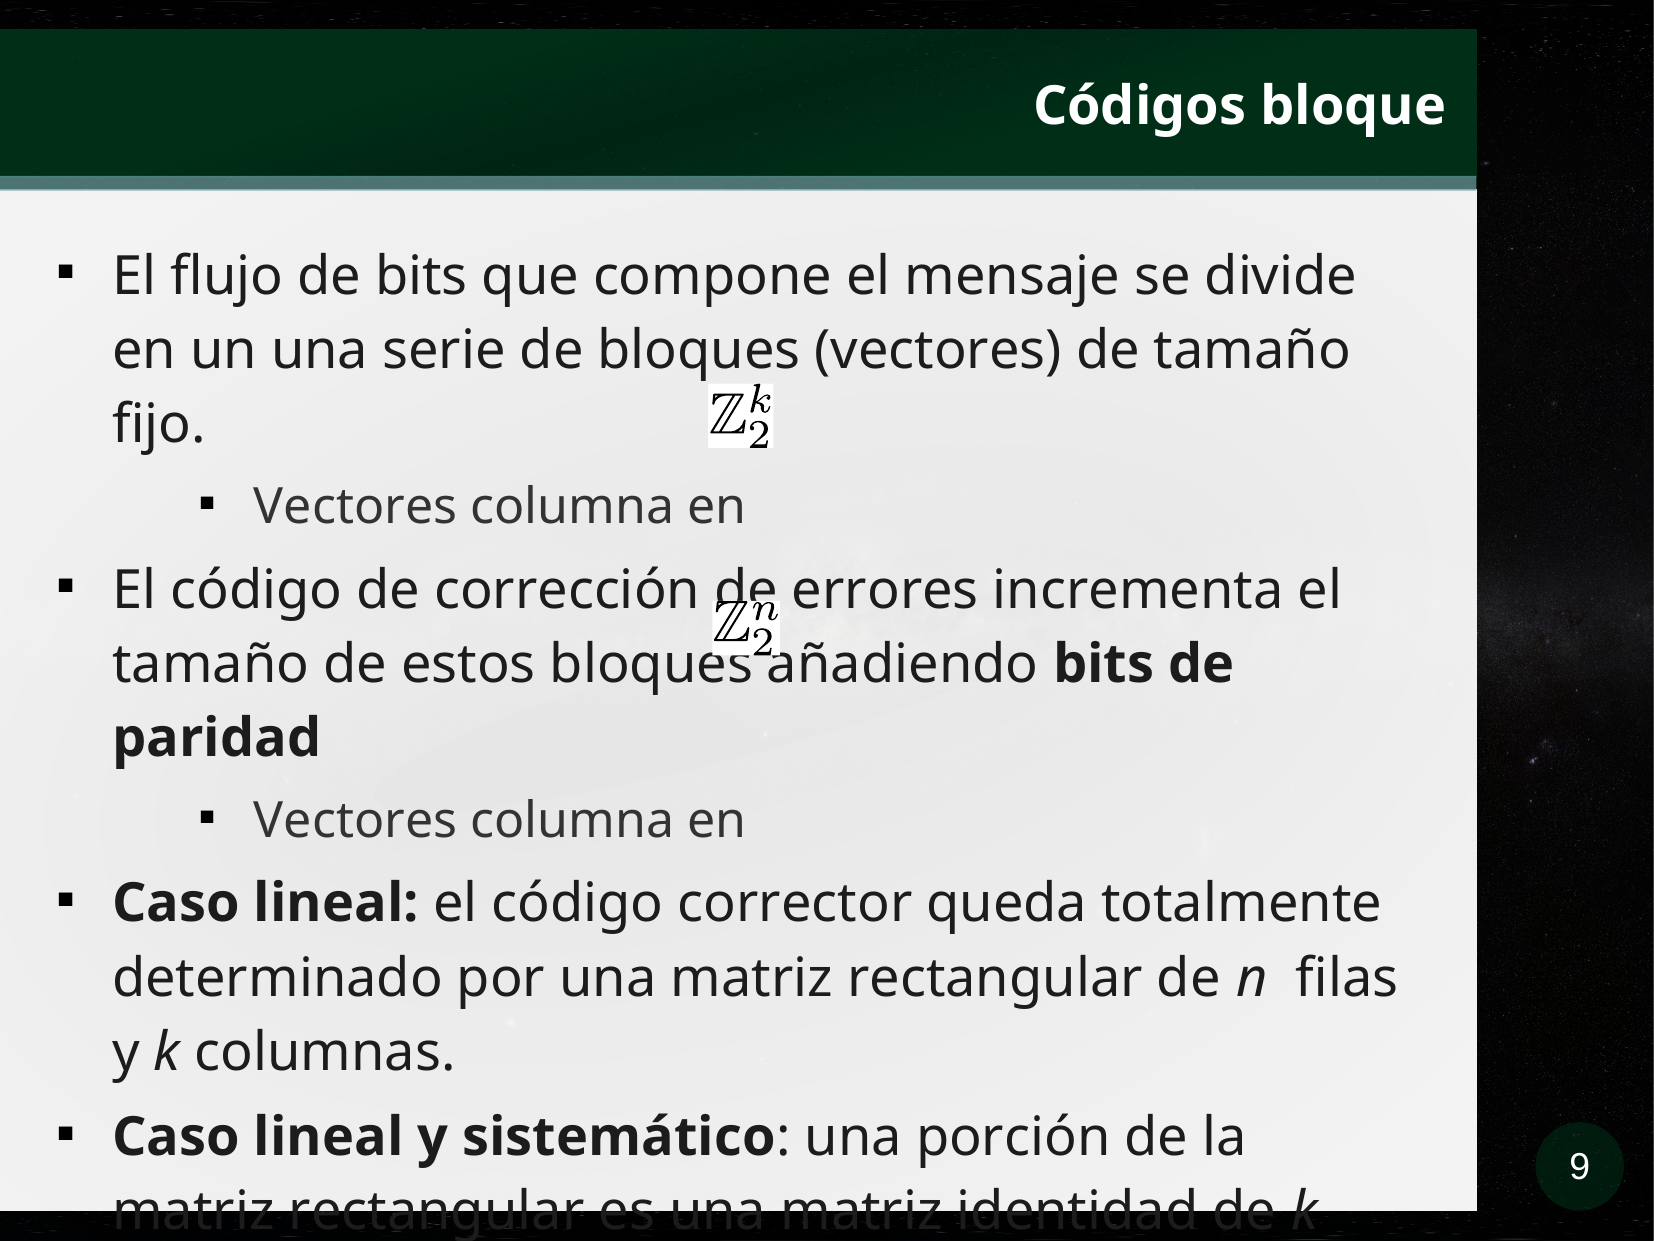

# Códigos bloque
El flujo de bits que compone el mensaje se divide en un una serie de bloques (vectores) de tamaño fijo.
Vectores columna en
El código de corrección de errores incrementa el tamaño de estos bloques añadiendo bits de paridad
Vectores columna en
Caso lineal: el código corrector queda totalmente determinado por una matriz rectangular de n filas y k columnas.
Caso lineal y sistemático: una porción de la matriz rectangular es una matriz identidad de k filas.